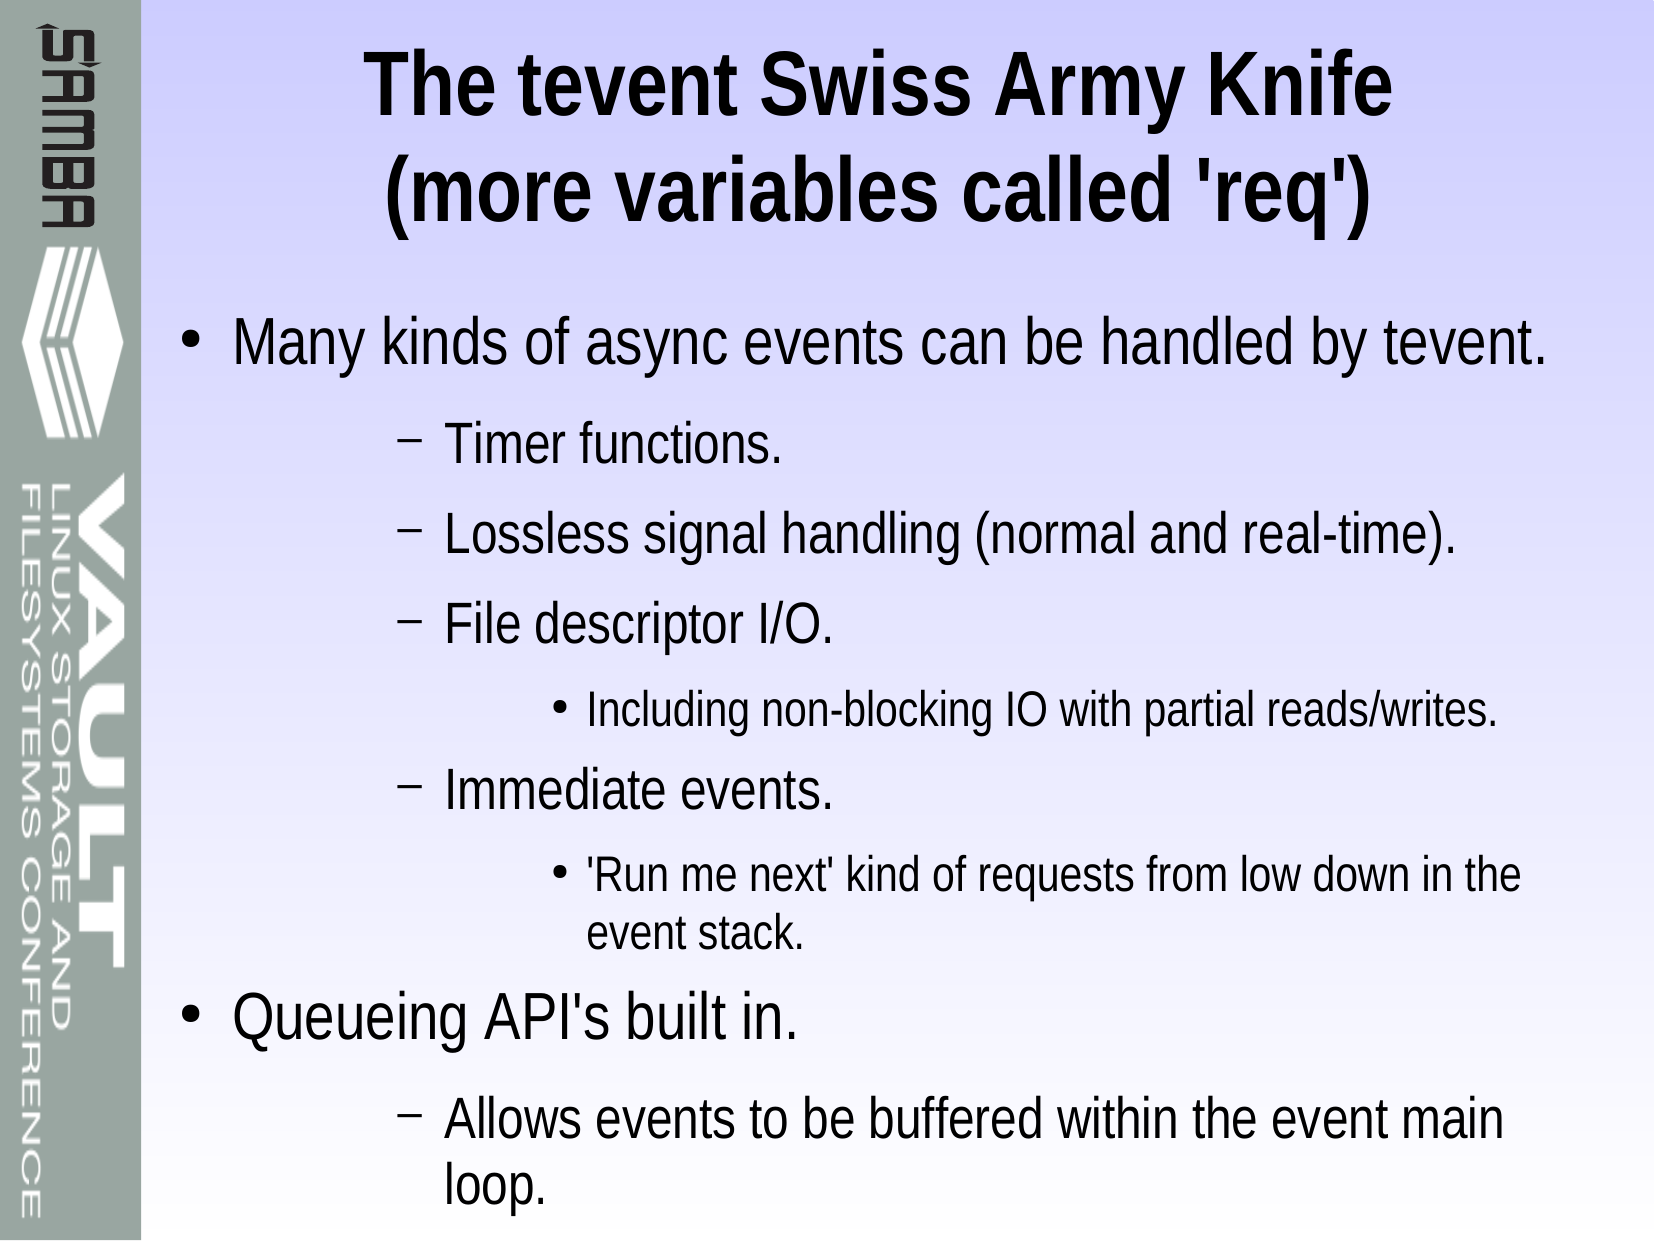

# The tevent Swiss Army Knife (more variables called 'req')
Many kinds of async events can be handled by tevent.
Timer functions.
Lossless signal handling (normal and real-time).
File descriptor I/O.
Including non-blocking IO with partial reads/writes.
Immediate events.
'Run me next' kind of requests from low down in the event stack.
Queueing API's built in.
Allows events to be buffered within the event main loop.